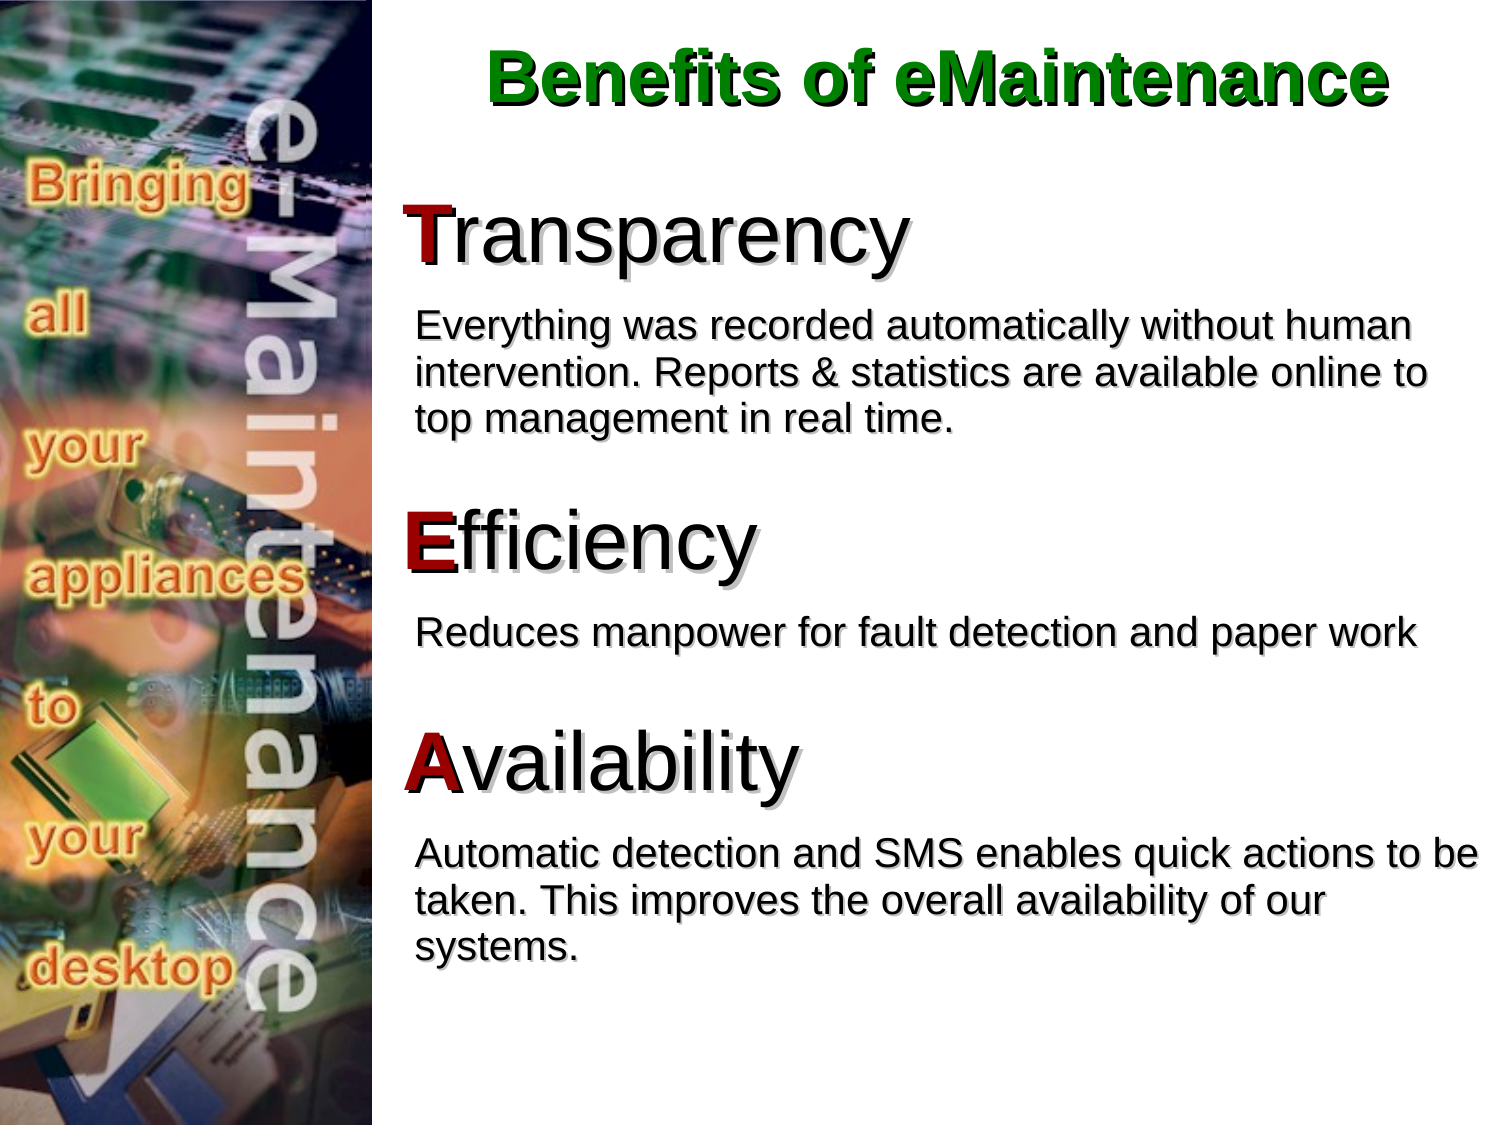

Benefits of eMaintenance
Transparency
Everything was recorded automatically without human intervention. Reports & statistics are available online to top management in real time.
Efficiency
Reduces manpower for fault detection and paper work
Availability
Automatic detection and SMS enables quick actions to be taken. This improves the overall availability of our systems.